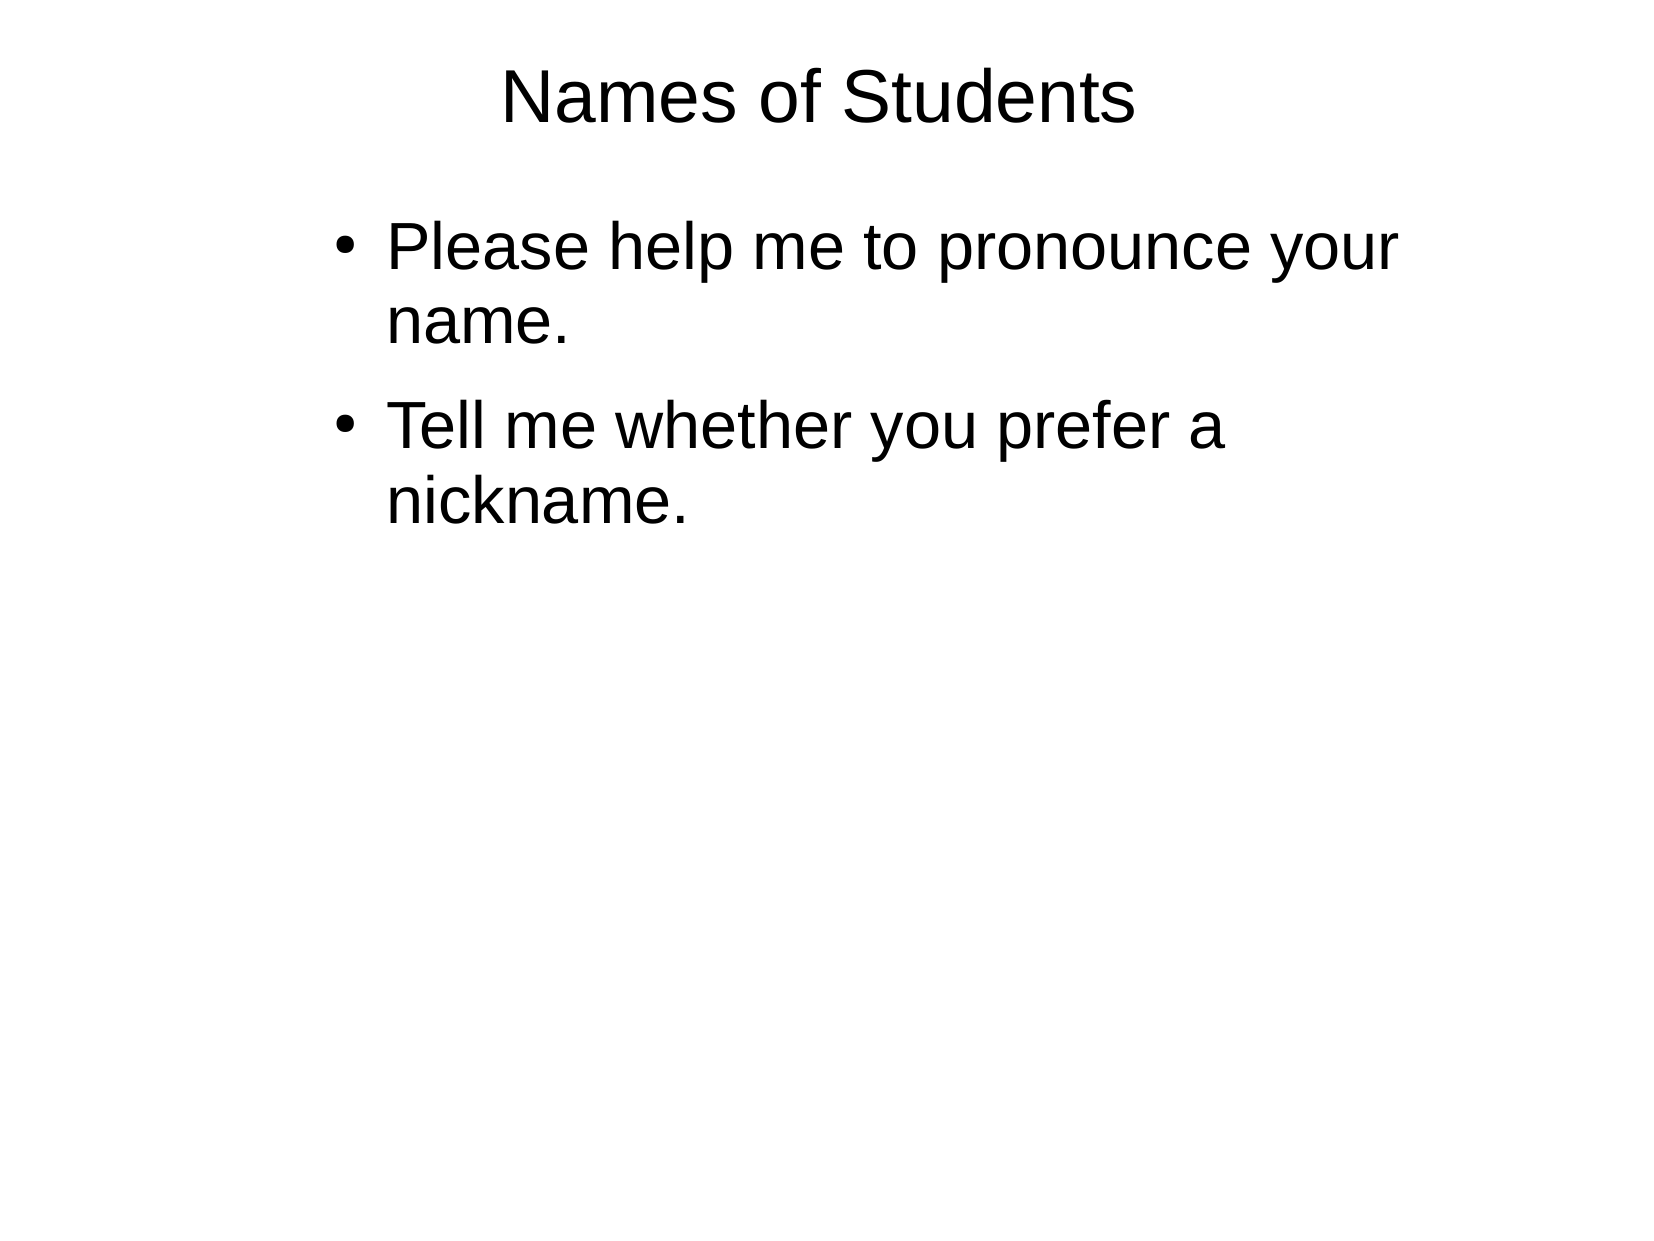

# Names of Students
Please help me to pronounce your name.
Tell me whether you prefer a nickname.